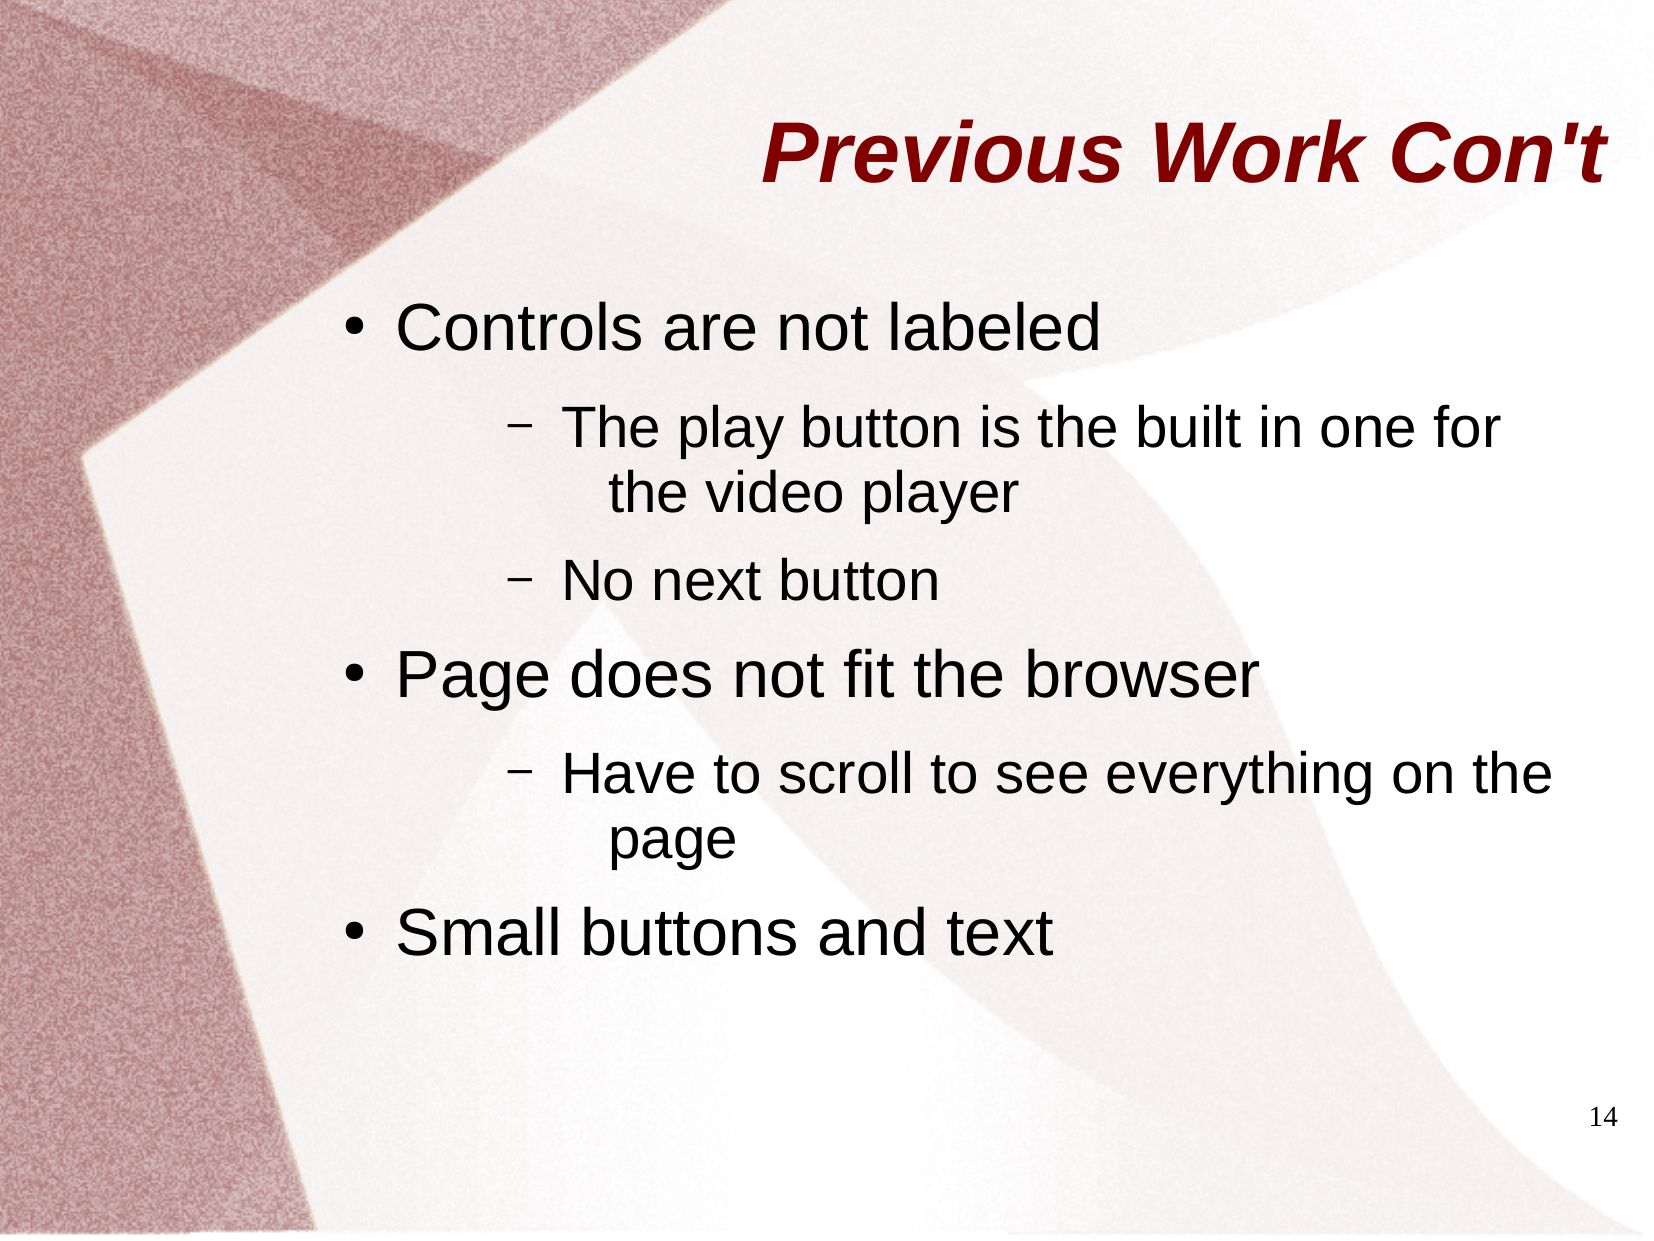

# Previous Work Con't
Controls are not labeled
The play button is the built in one for the video player
No next button
Page does not fit the browser
Have to scroll to see everything on the page
Small buttons and text
14